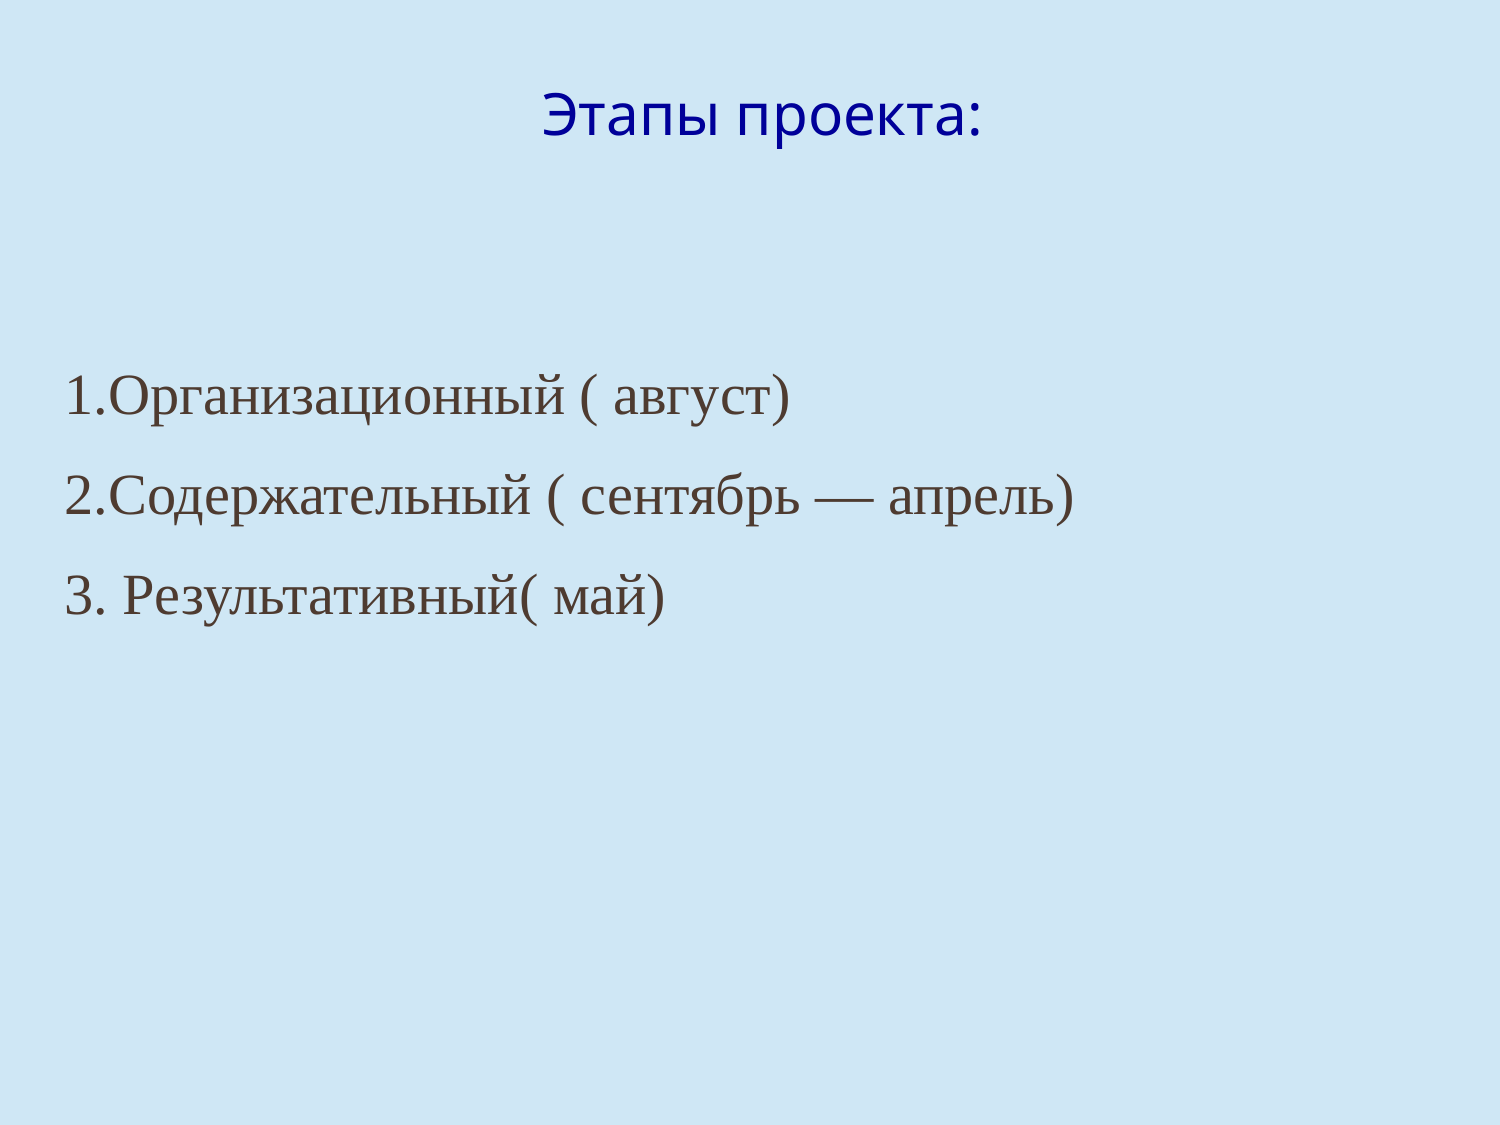

# Этапы проекта:
1.Организационный ( август)
2.Содержательный ( сентябрь — апрель)
3. Результативный( май)